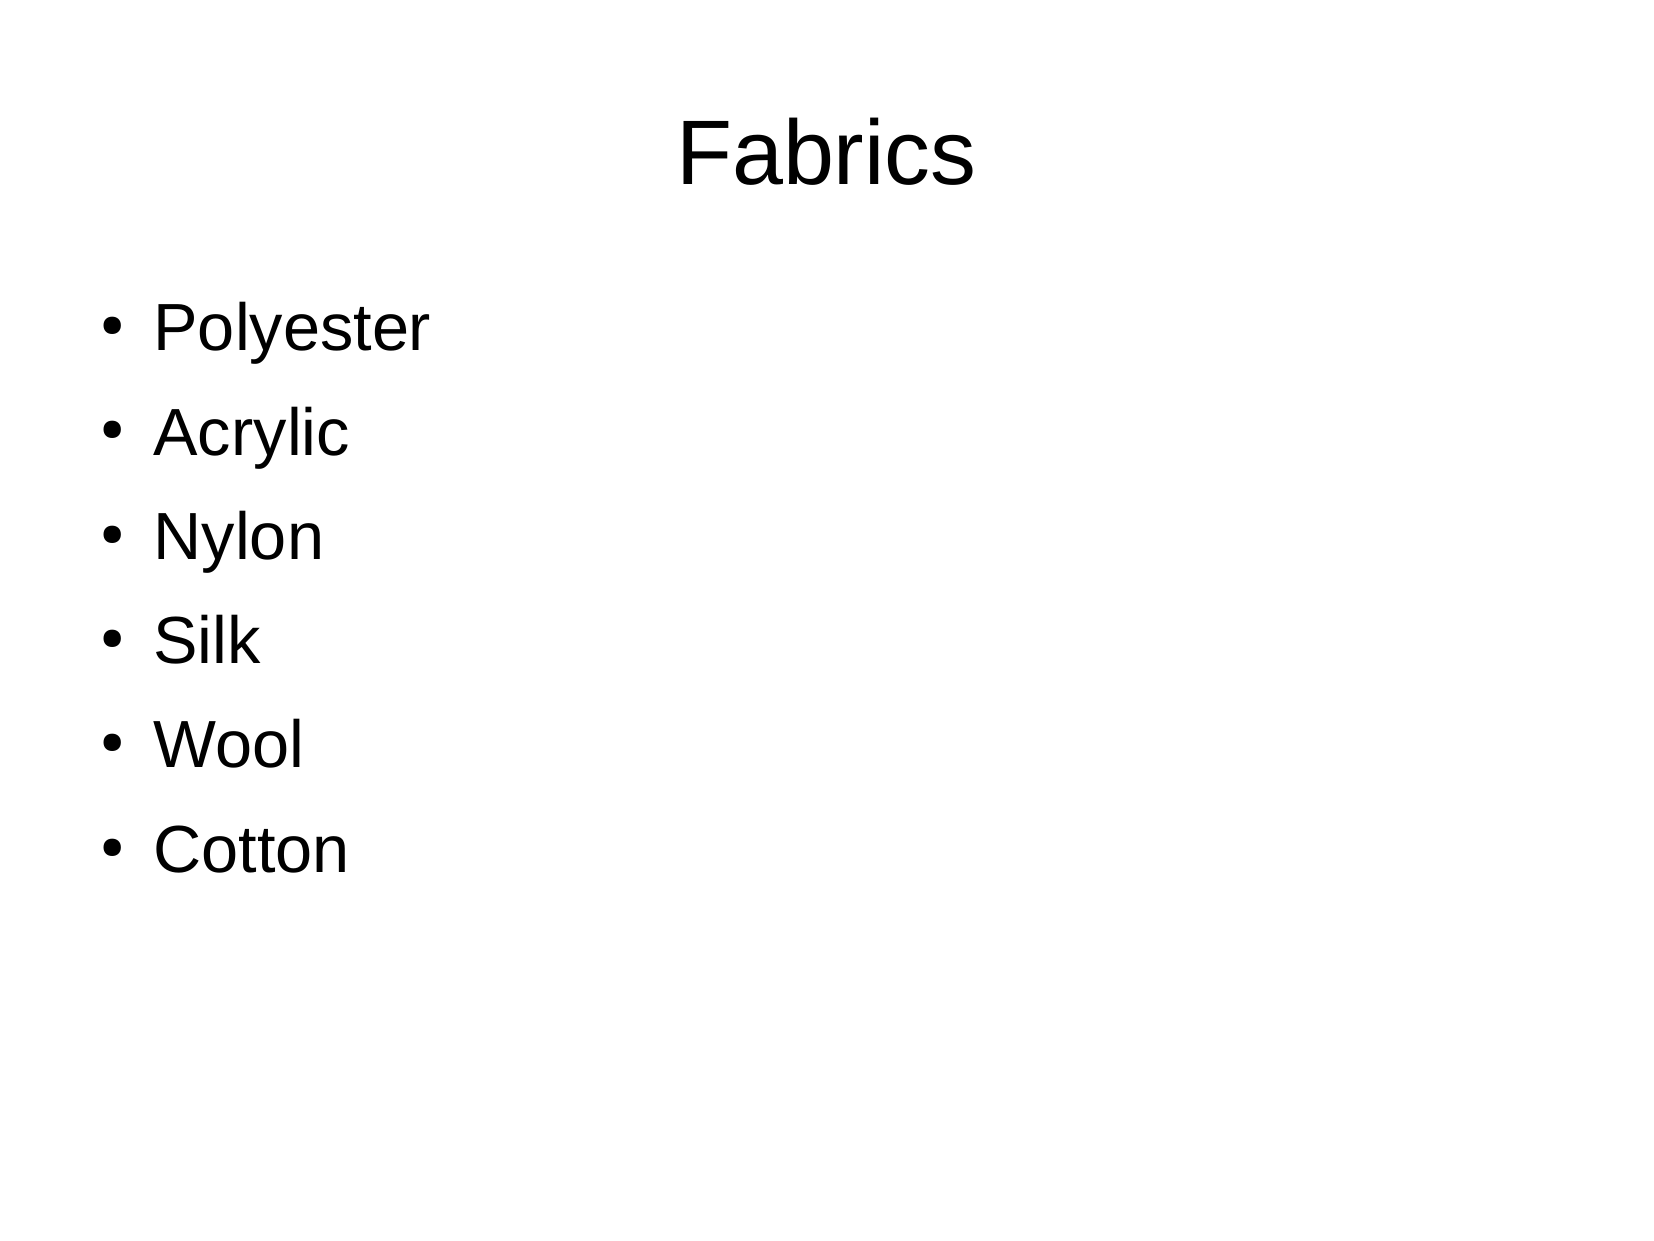

# Fabrics
Polyester
Acrylic
Nylon
Silk
Wool
Cotton